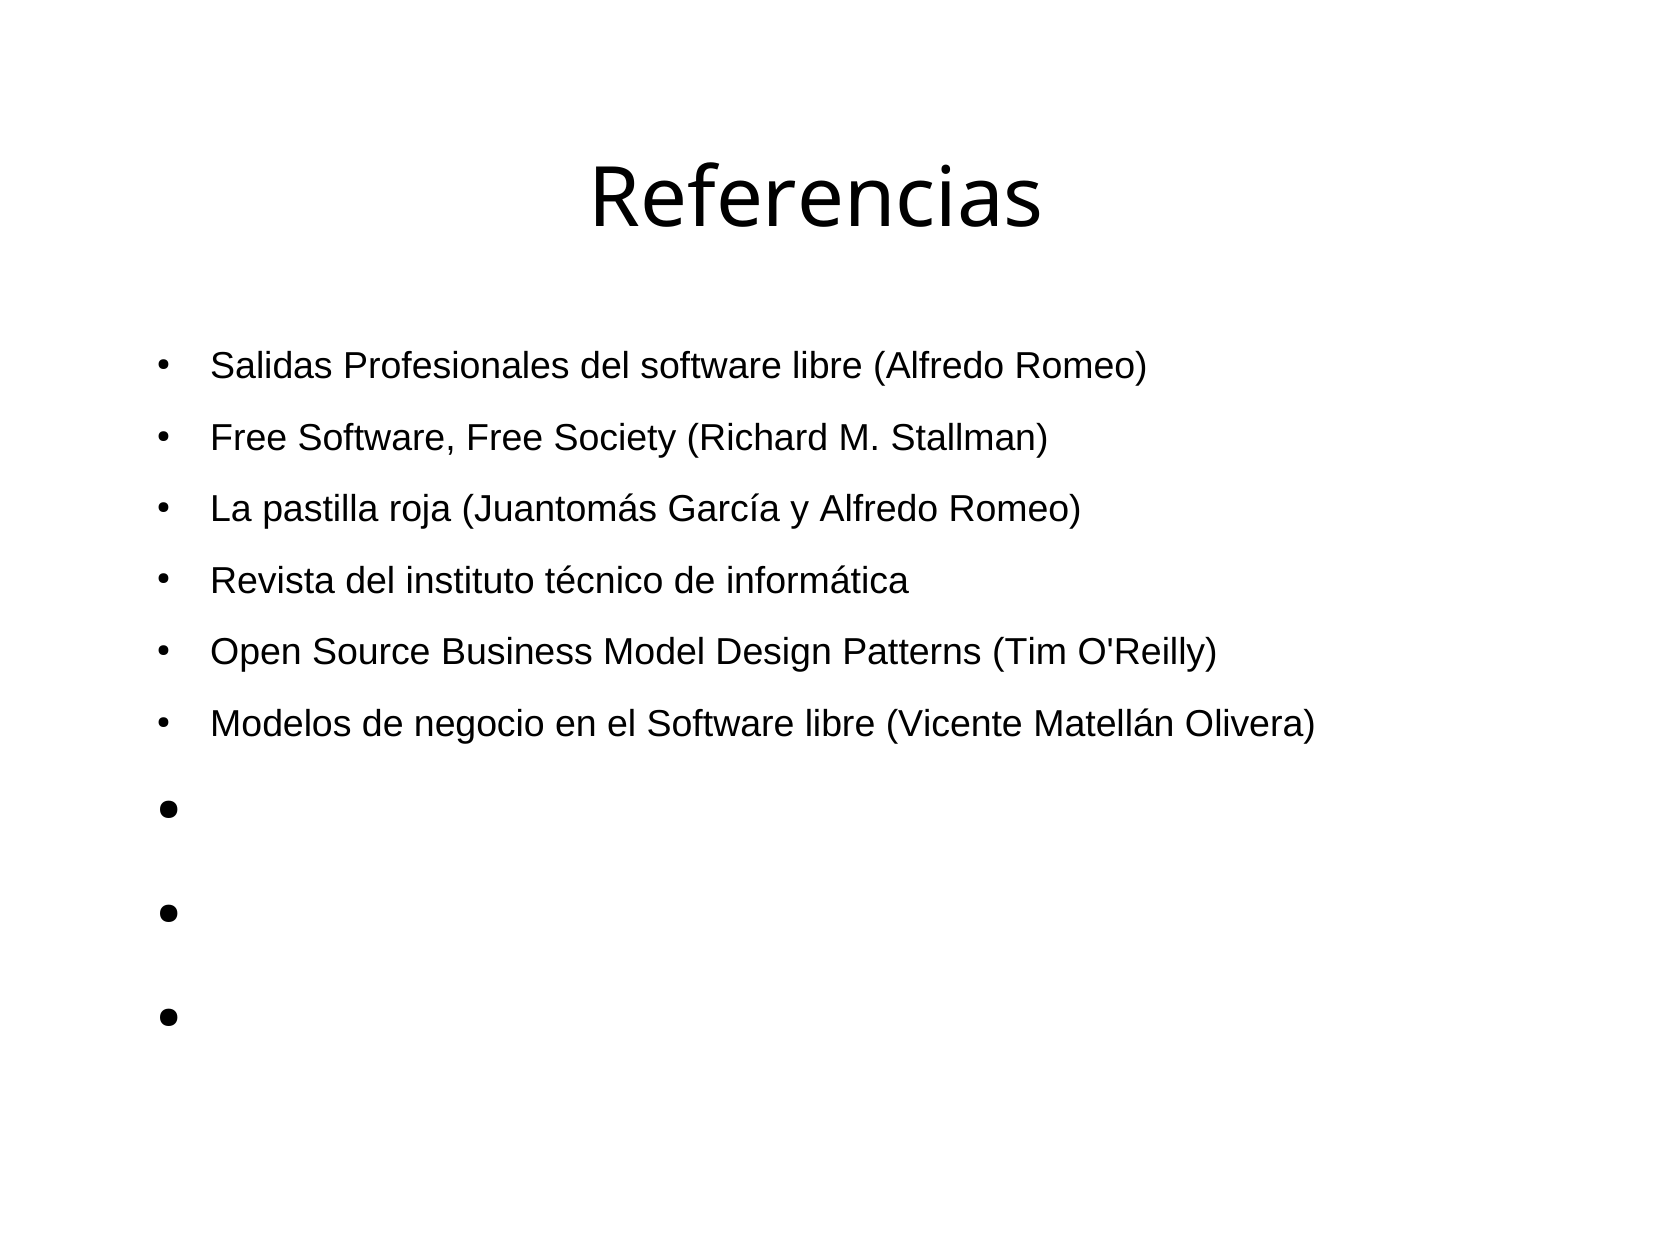

# Referencias
Salidas Profesionales del software libre (Alfredo Romeo)
Free Software, Free Society (Richard M. Stallman)
La pastilla roja (Juantomás García y Alfredo Romeo)
Revista del instituto técnico de informática
Open Source Business Model Design Patterns (Tim O'Reilly)
Modelos de negocio en el Software libre (Vicente Matellán Olivera)